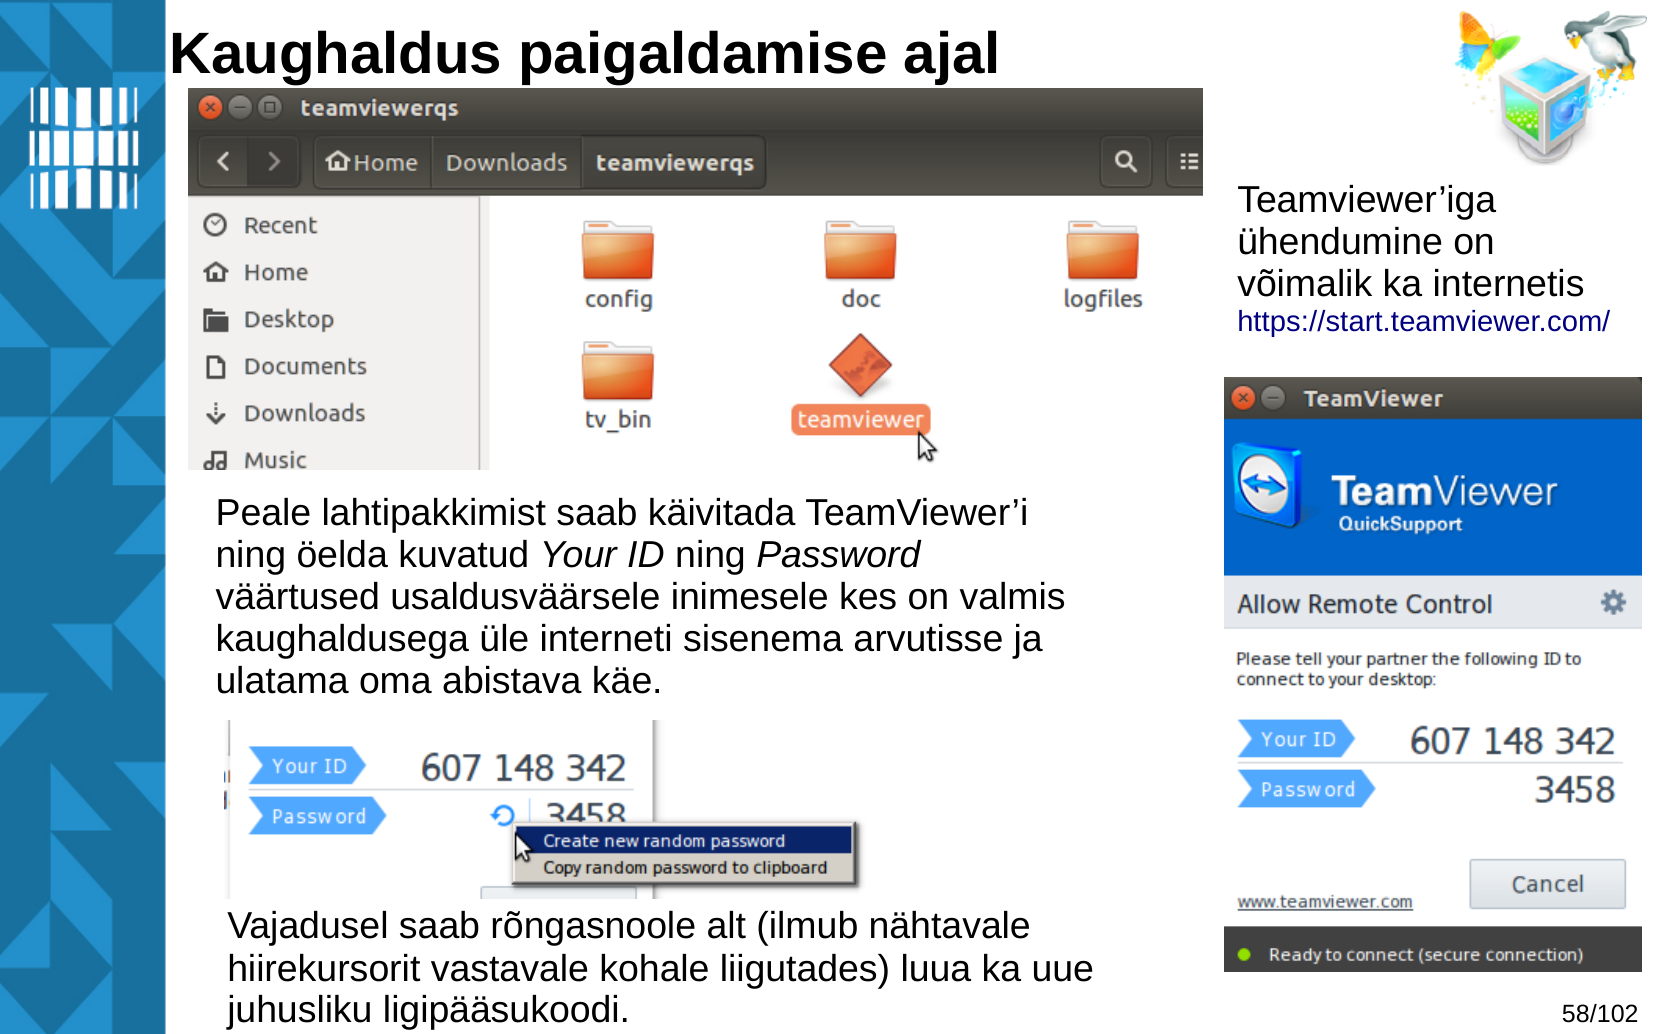

# Kaughaldus paigaldamise ajal
Teamviewer’iga ühendumine on võimalik ka internetis https://start.teamviewer.com/
Peale lahtipakkimist saab käivitada TeamViewer’i ning öelda kuvatud Your ID ning Password väärtused usaldusväärsele inimesele kes on valmis kaughaldusega üle interneti sisenema arvutisse ja ulatama oma abistava käe.
Vajadusel saab rõngasnoole alt (ilmub nähtavale hiirekursorit vastavale kohale liigutades) luua ka uue juhusliku ligipääsukoodi.